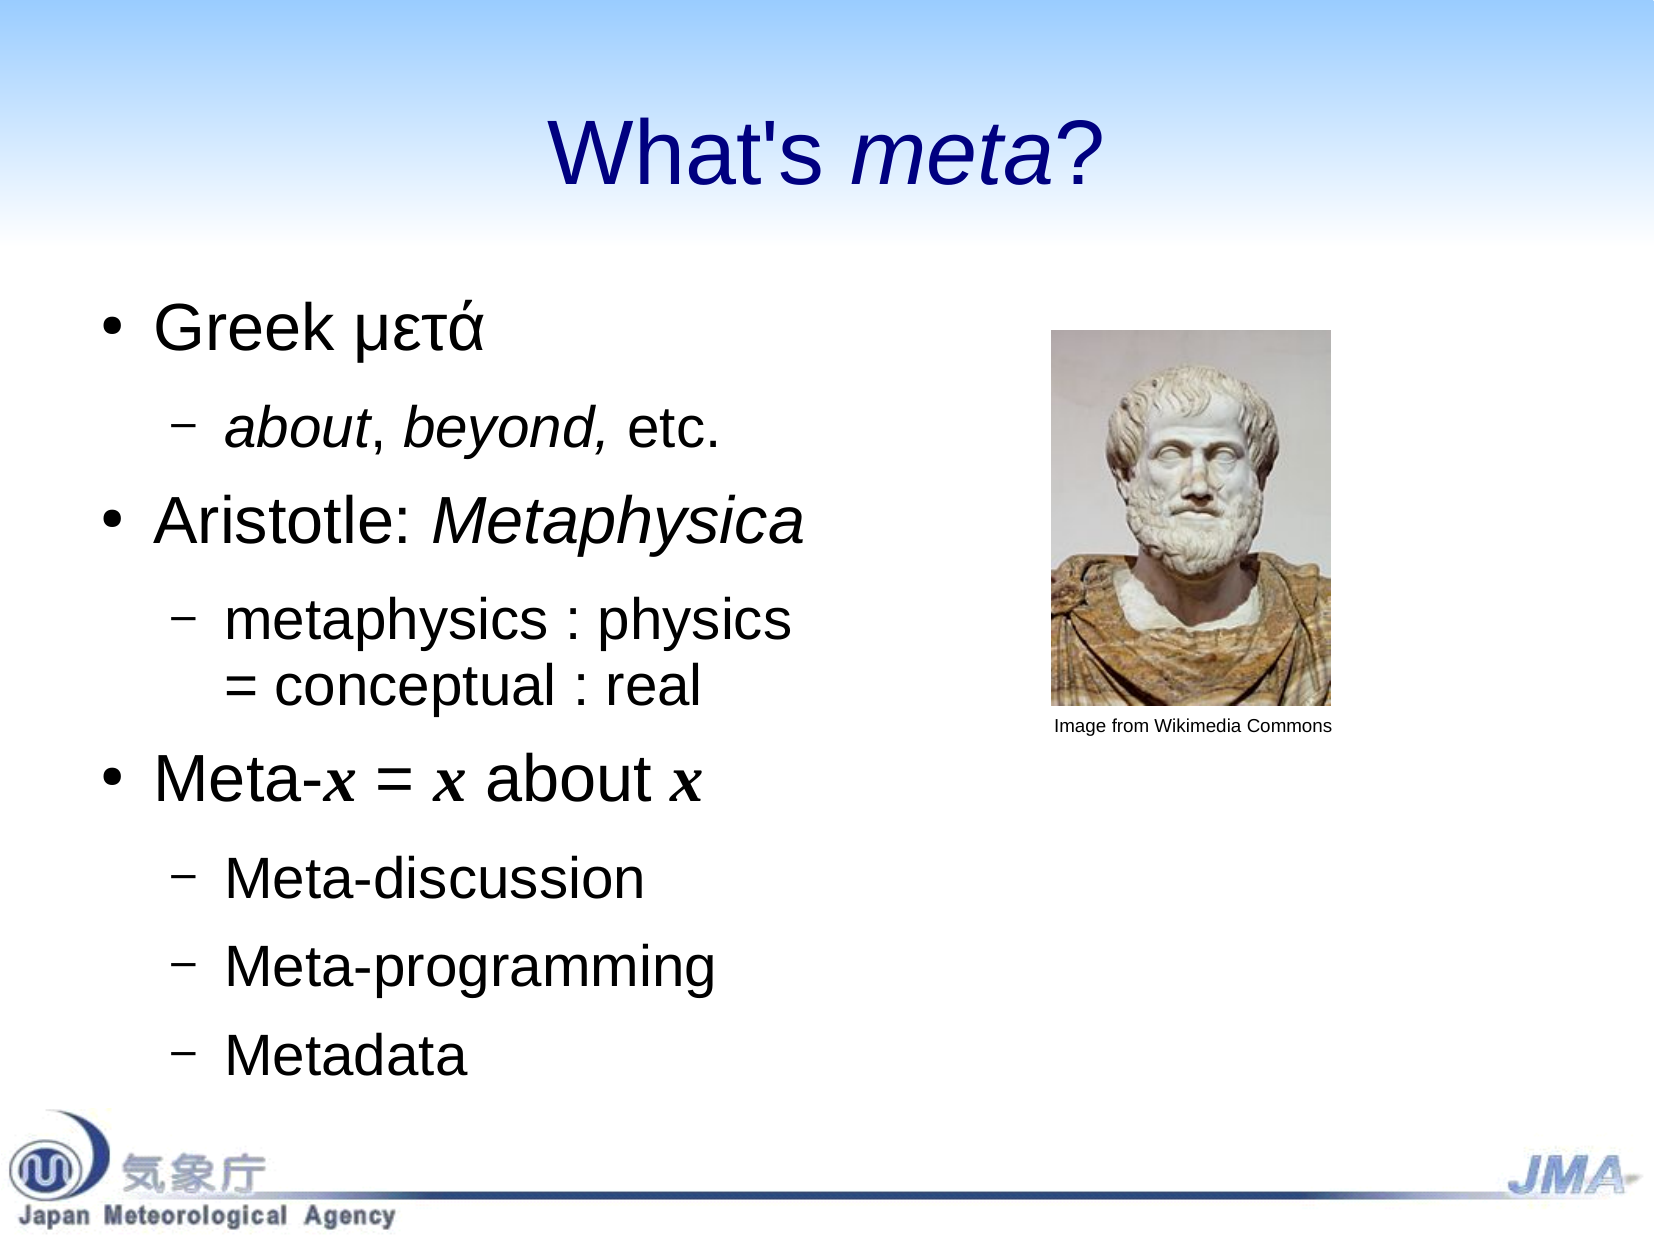

# What's meta?
Greek μετά
about, beyond, etc.
Aristotle: Metaphysica
metaphysics : physics
= conceptual : real
Meta-x = x about x
Meta-discussion
Meta-programming
Metadata
Image from Wikimedia Commons